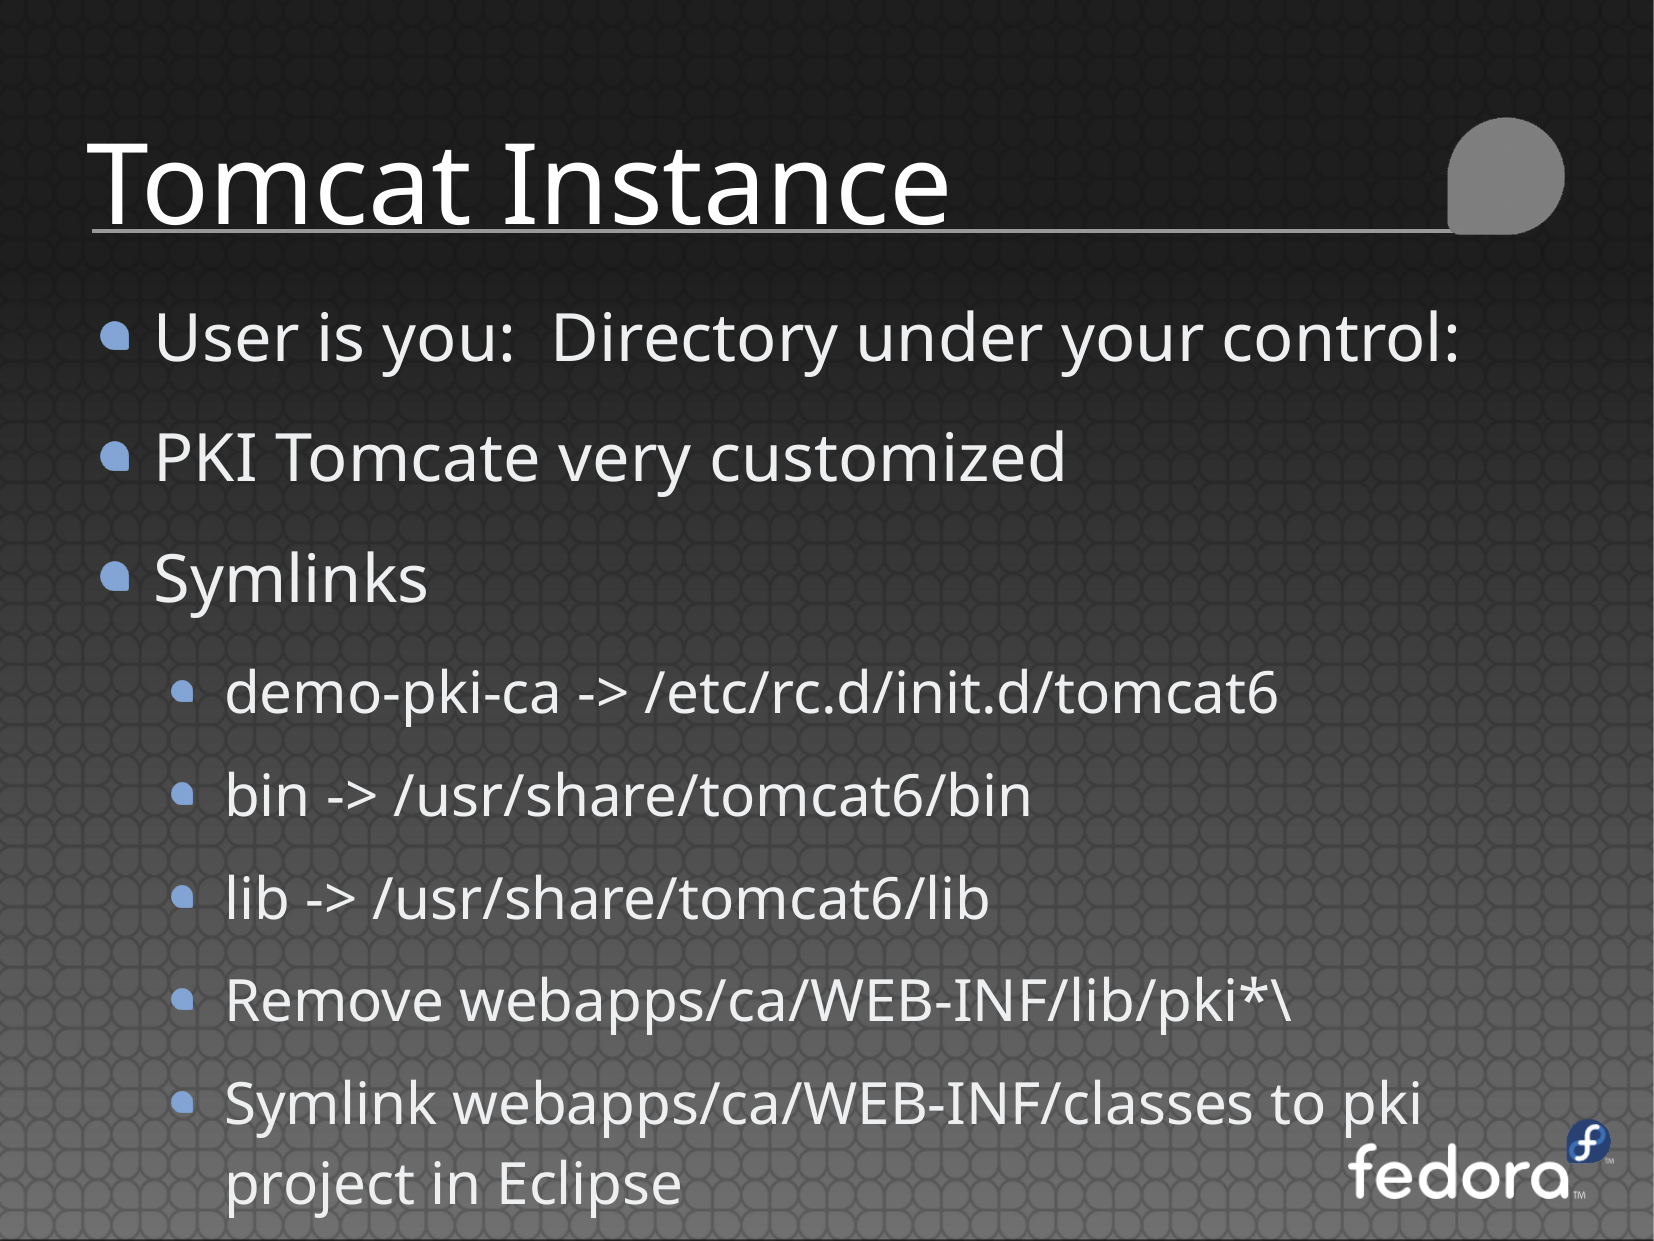

# Tomcat Instance
User is you: Directory under your control:
PKI Tomcate very customized
Symlinks
demo-pki-ca -> /etc/rc.d/init.d/tomcat6
bin -> /usr/share/tomcat6/bin
lib -> /usr/share/tomcat6/lib
Remove webapps/ca/WEB-INF/lib/pki*\
Symlink webapps/ca/WEB-INF/classes to pki project in Eclipse